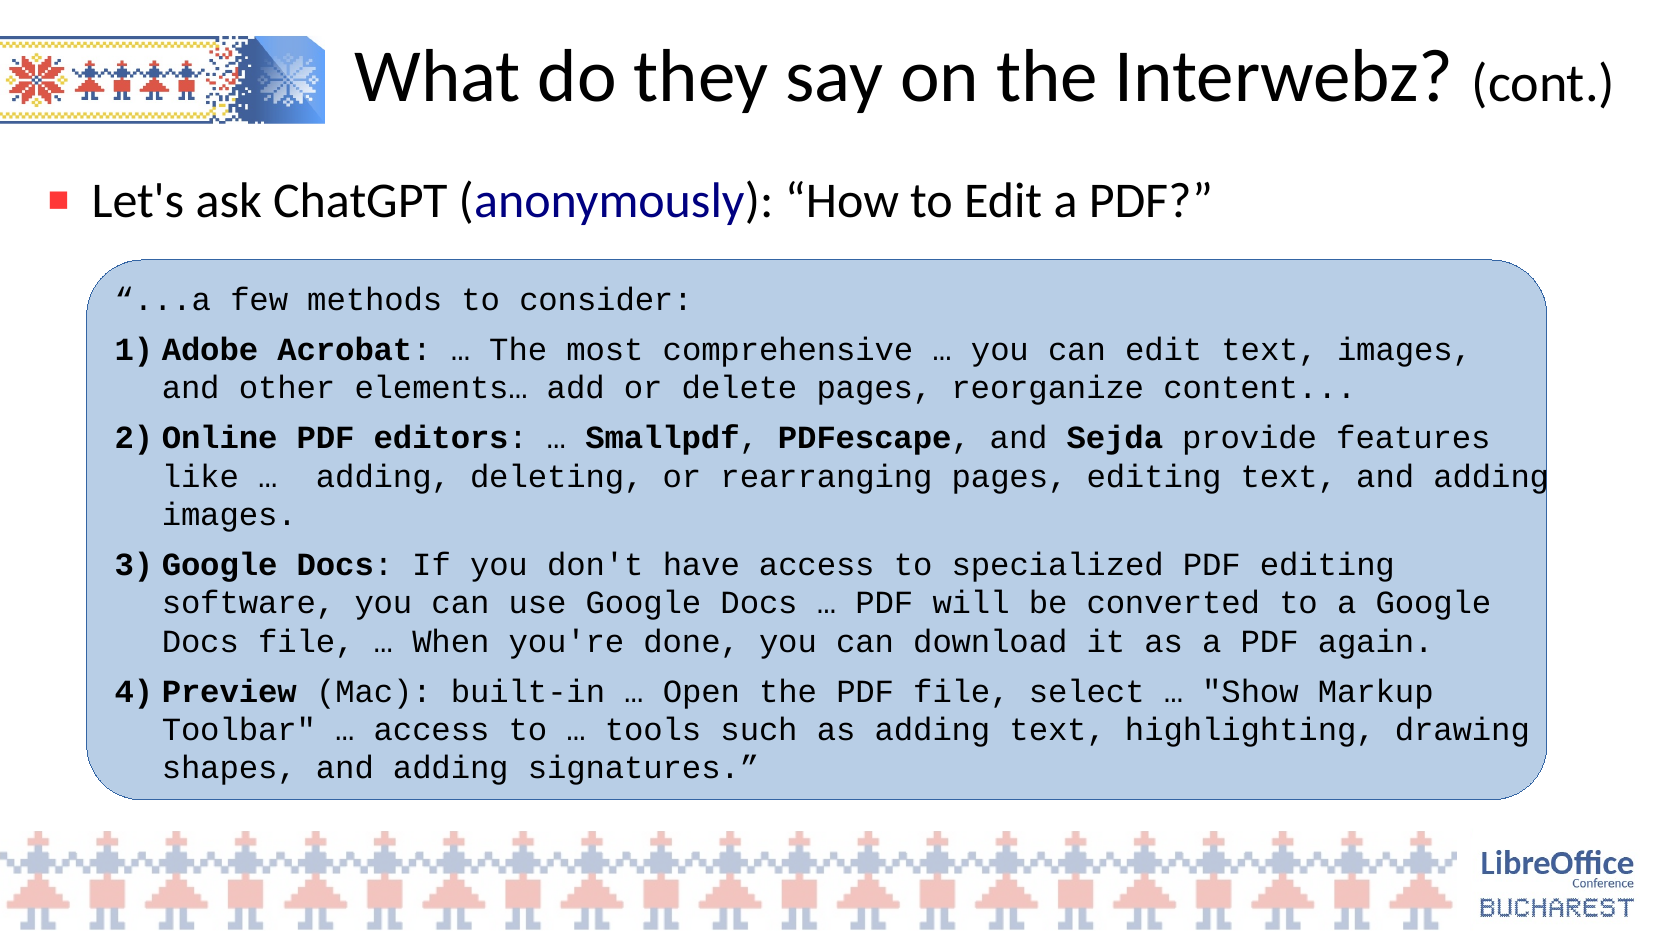

# What do they say on the Interwebz? (cont.)
Let's ask ChatGPT (anonymously): “How to Edit a PDF?”
“...a few methods to consider:
Adobe Acrobat: … The most comprehensive … you can edit text, images,
and other elements… add or delete pages, reorganize content...
Online PDF editors: … Smallpdf, PDFescape, and Sejda provide features
like … adding, deleting, or rearranging pages, editing text, and adding
images.
Google Docs: If you don't have access to specialized PDF editing
software, you can use Google Docs … PDF will be converted to a Google
Docs file, … When you're done, you can download it as a PDF again.
Preview (Mac): built-in … Open the PDF file, select … "Show Markup
Toolbar" … access to … tools such as adding text, highlighting, drawing
shapes, and adding signatures.”